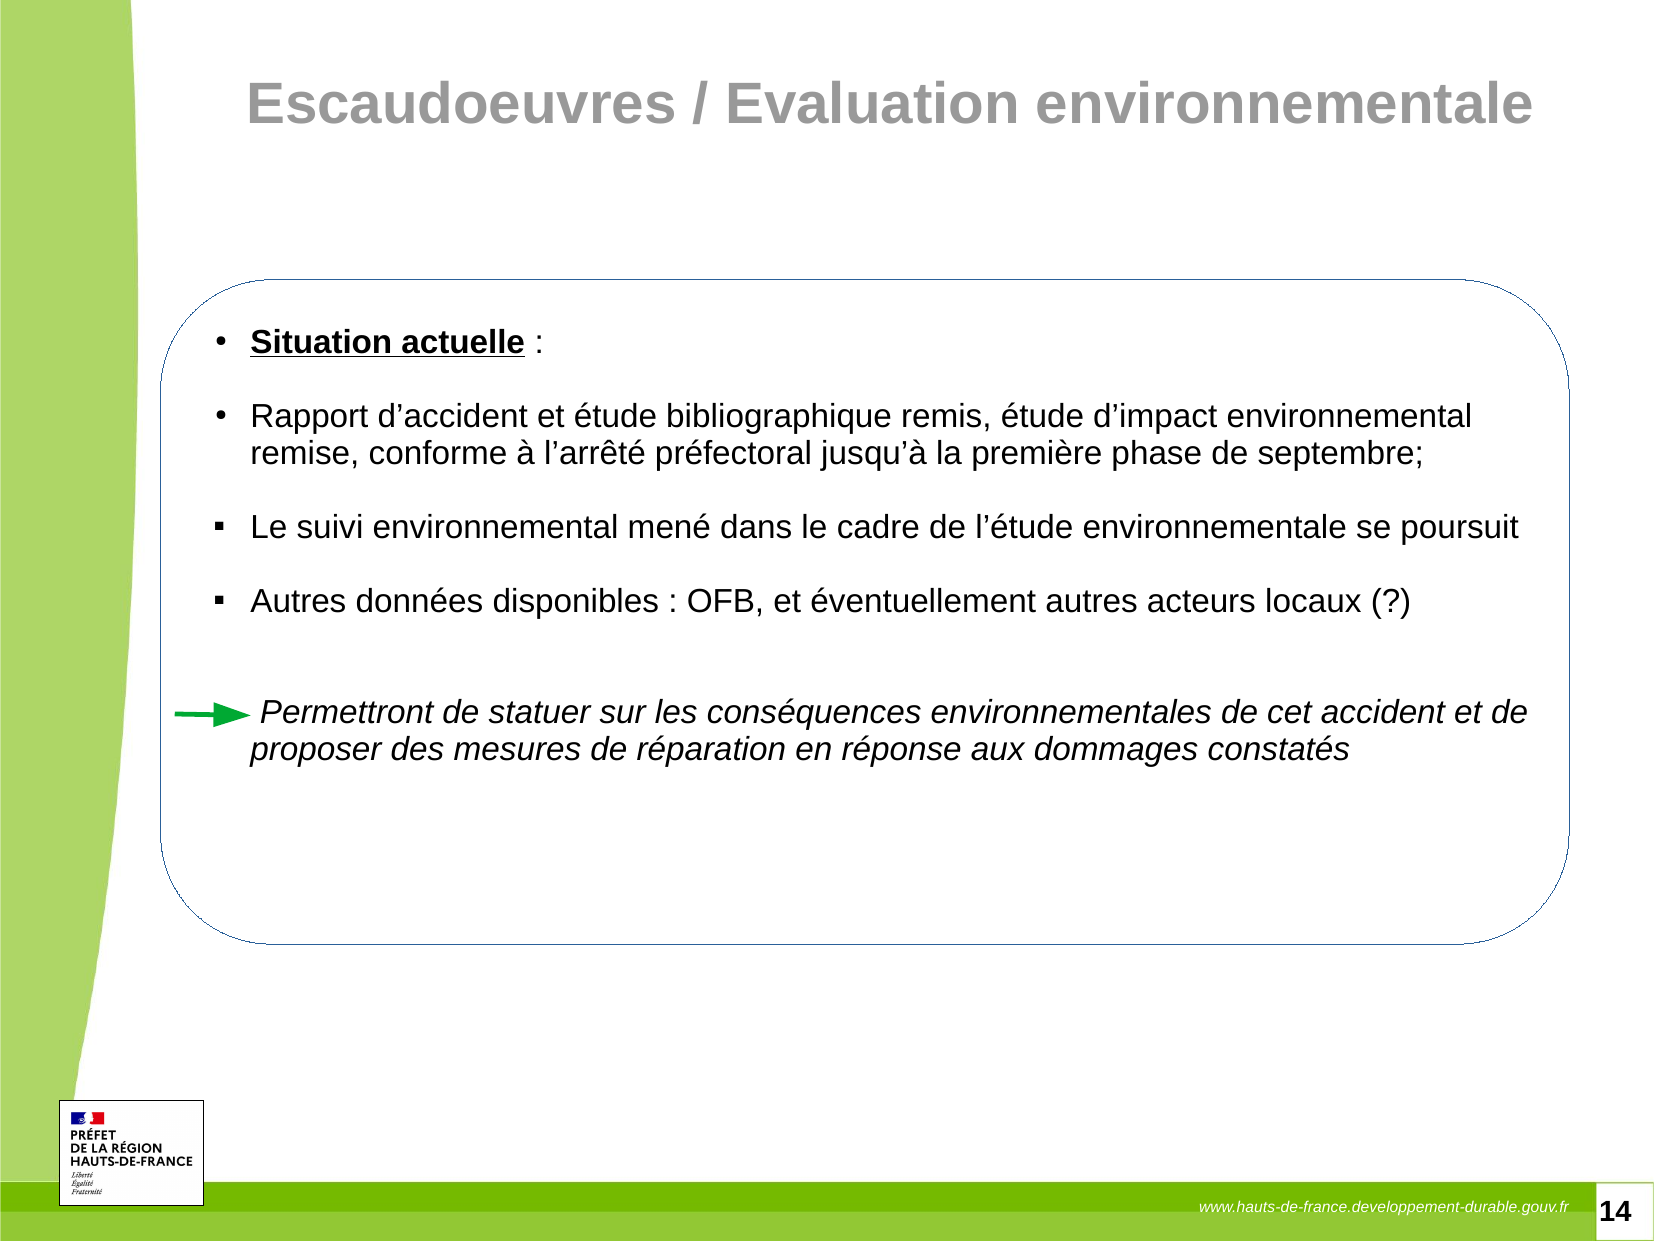

# Escaudoeuvres / Evaluation environnementale
Situation actuelle :
Rapport d’accident et étude bibliographique remis, étude d’impact environnemental remise, conforme à l’arrêté préfectoral jusqu’à la première phase de septembre;
Le suivi environnemental mené dans le cadre de l’étude environnementale se poursuit
Autres données disponibles : OFB, et éventuellement autres acteurs locaux (?)
 Permettront de statuer sur les conséquences environnementales de cet accident et de proposer des mesures de réparation en réponse aux dommages constatés
14